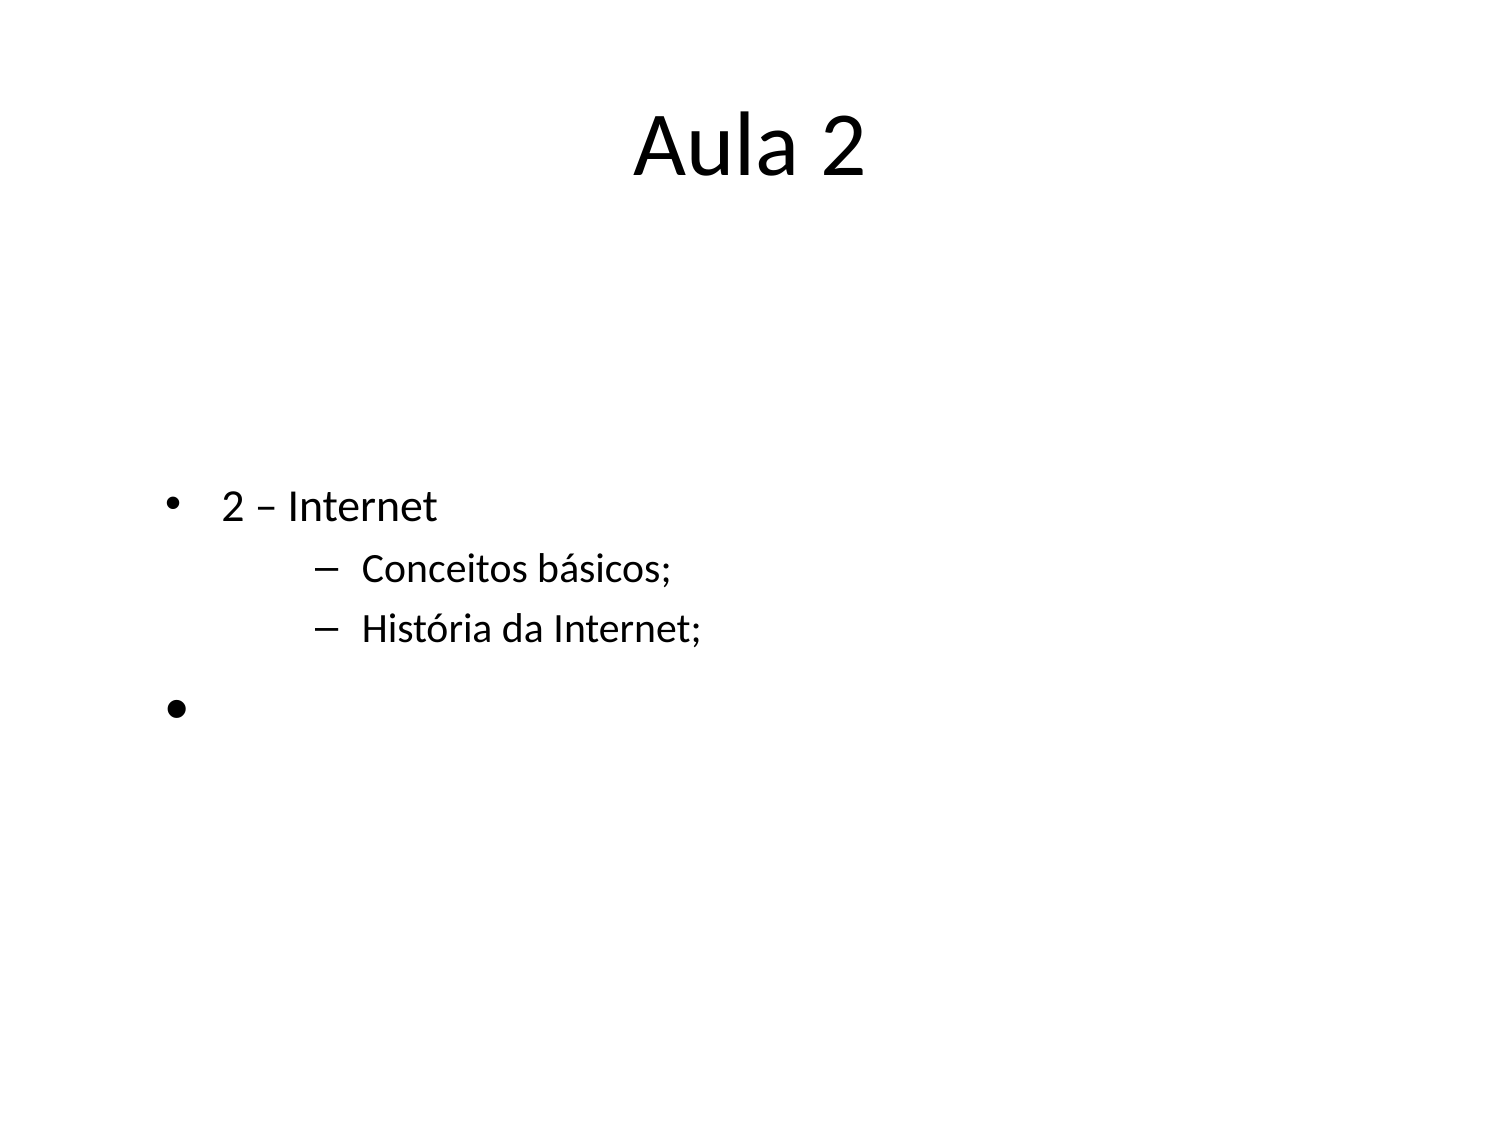

# Aula 2
2 – Internet
Conceitos básicos;
História da Internet;